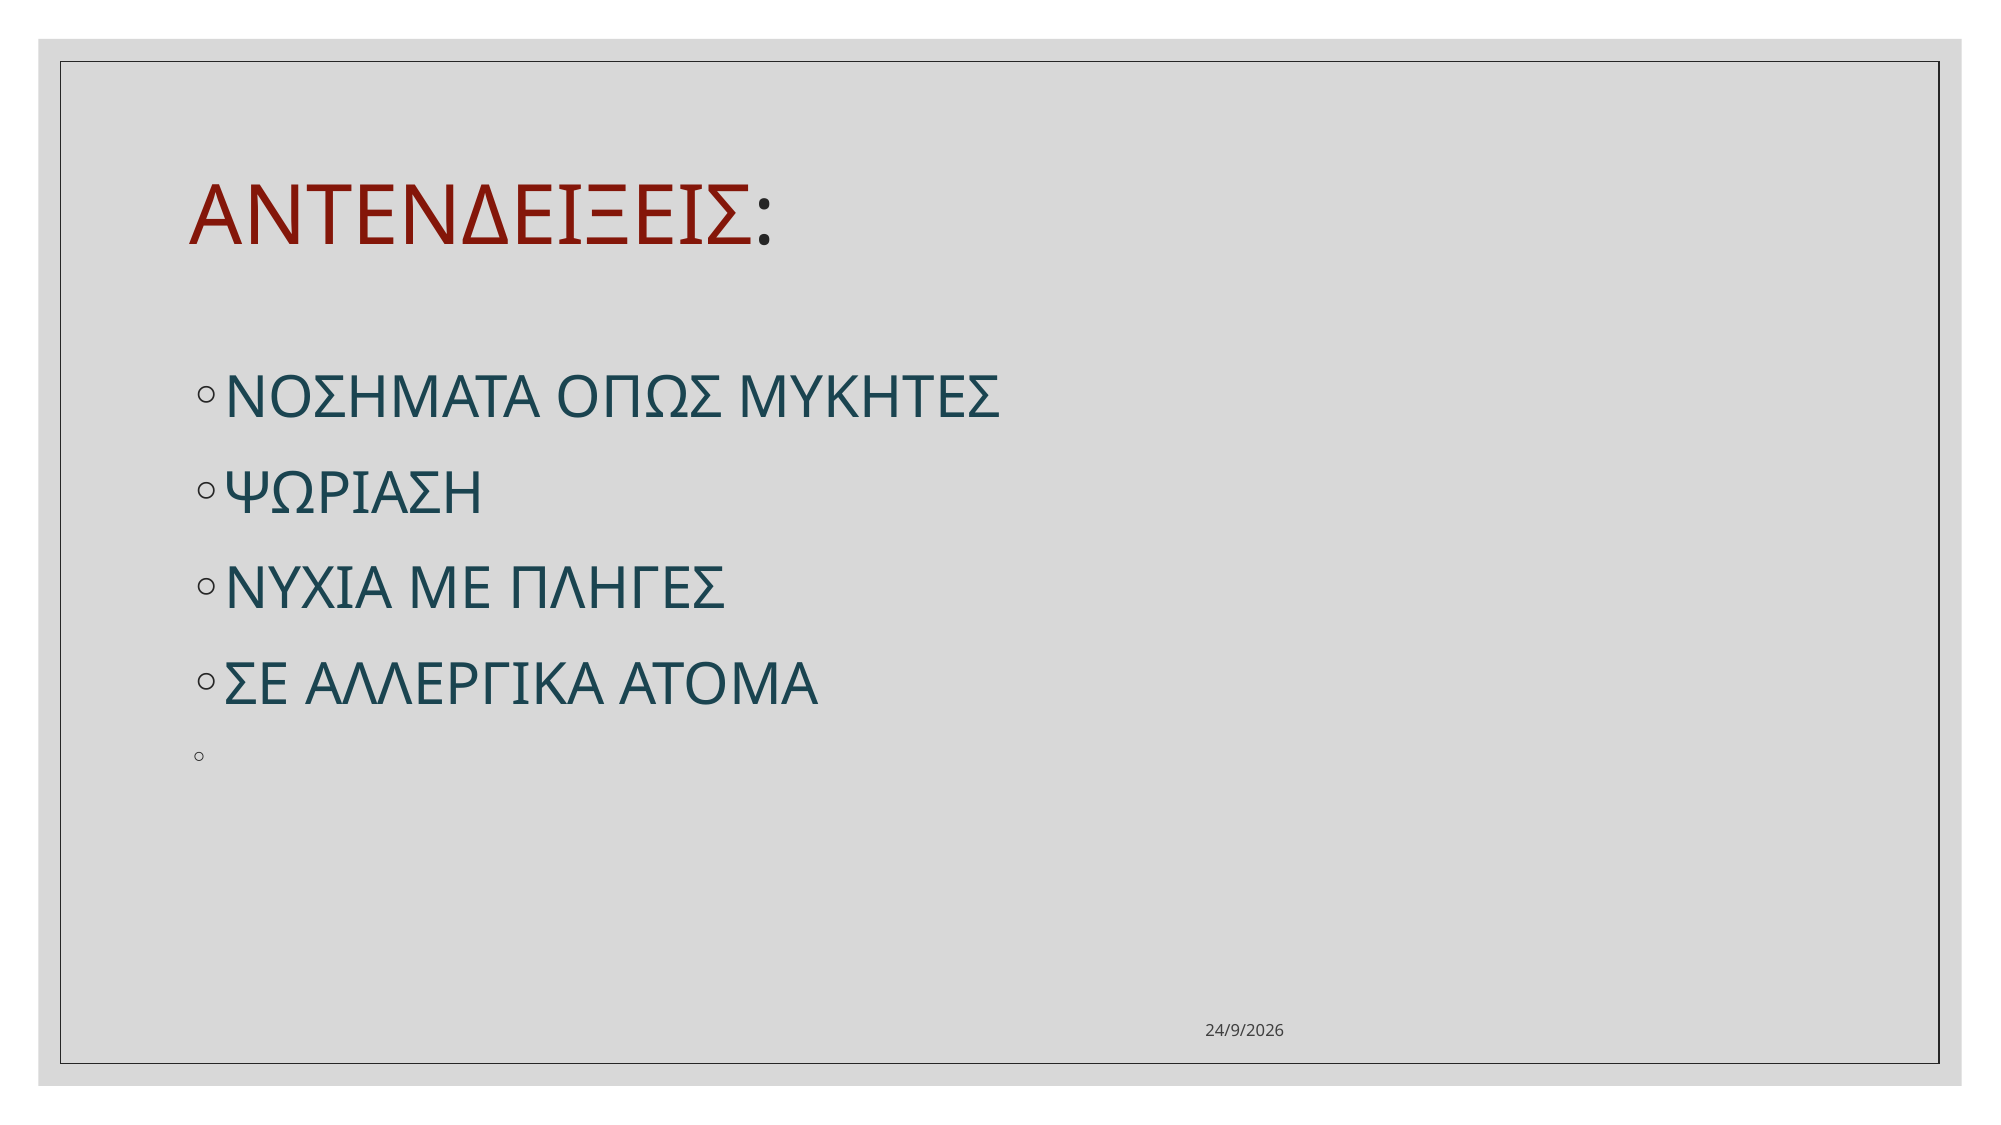

# ΑΝΤΕΝΔΕΙΞΕΙΣ:
ΝΟΣΗΜΑΤΑ ΟΠΩΣ ΜΥΚΗΤΕΣ
ΨΩΡΙΑΣΗ
ΝΥΧΙΑ ΜΕ ΠΛΗΓΕΣ
ΣΕ ΑΛΛΕΡΓΙΚΑ ΑΤΟΜΑ